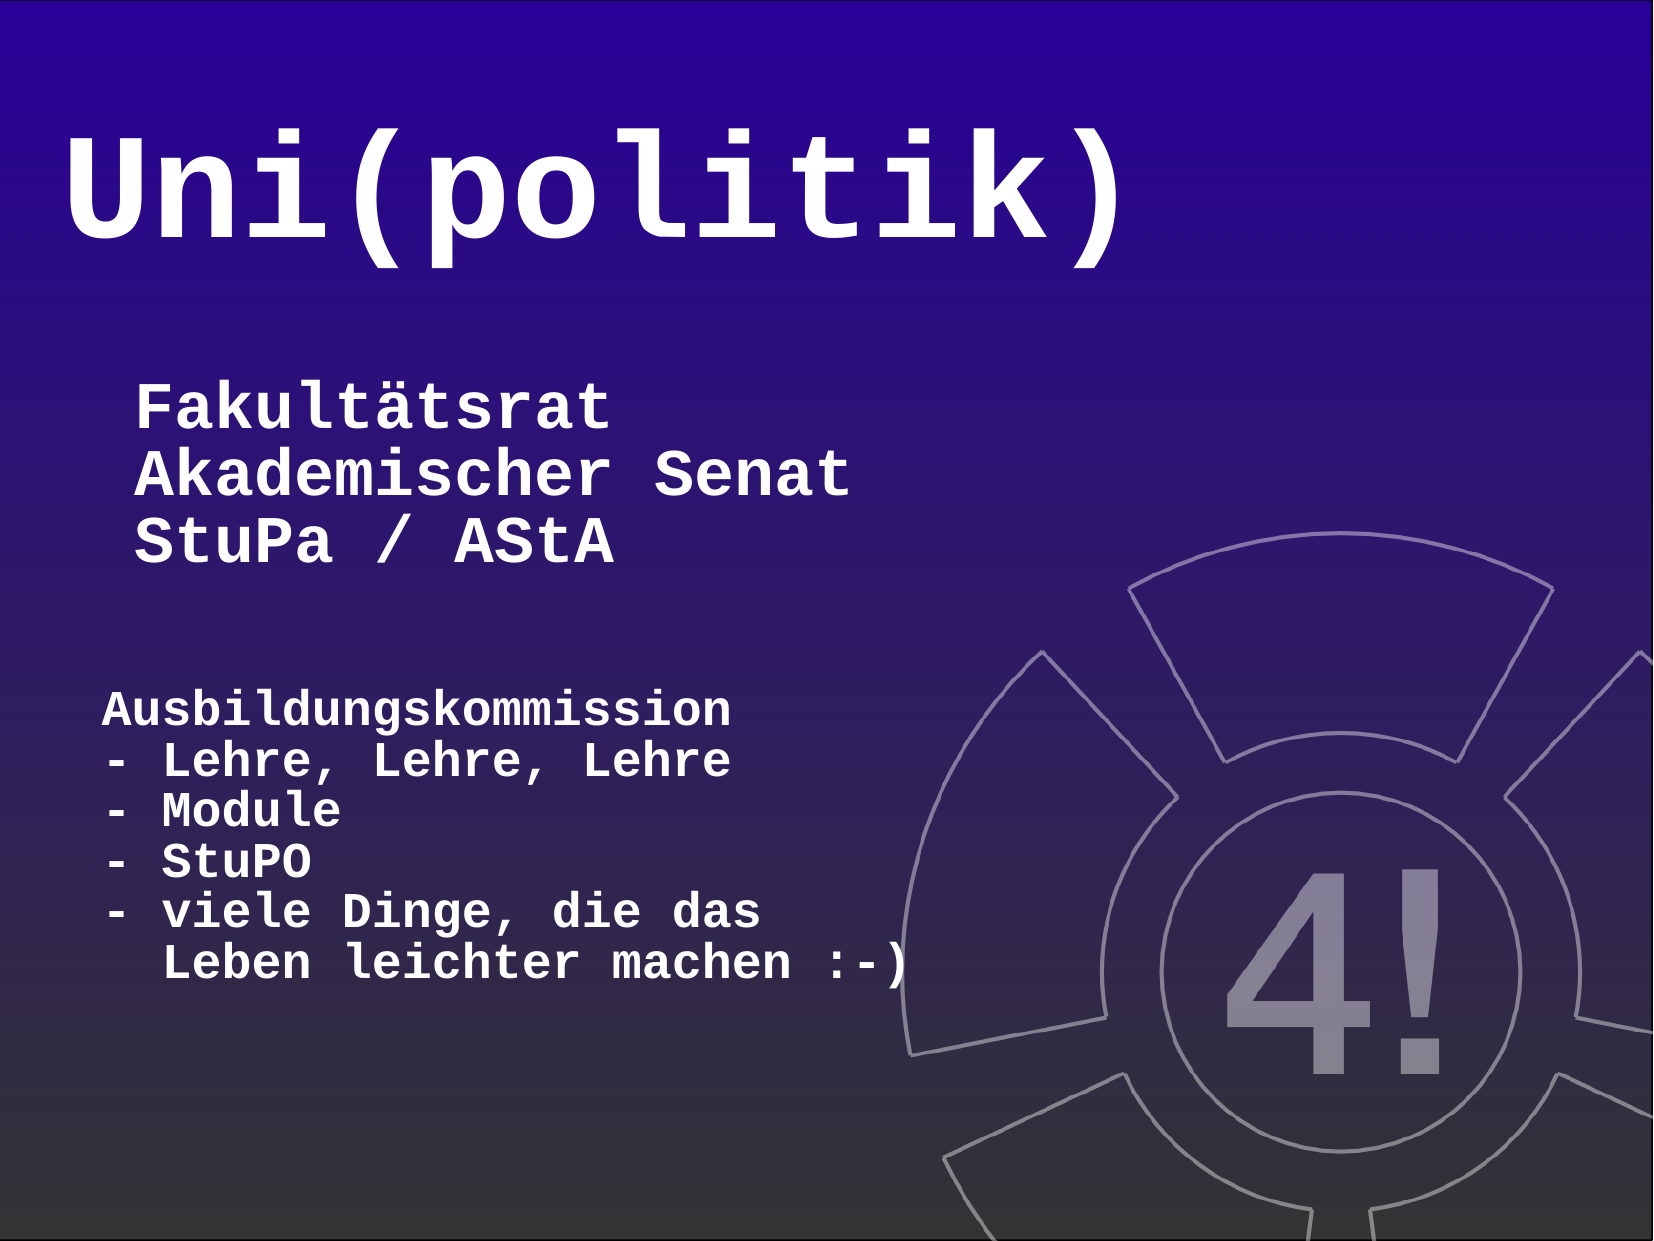

Uni(politik)
Fakultätsrat
Akademischer Senat
StuPa / AStA
Ausbildungskommission
- Lehre, Lehre, Lehre
- Module
- StuPO
- viele Dinge, die das
 Leben leichter machen :-)